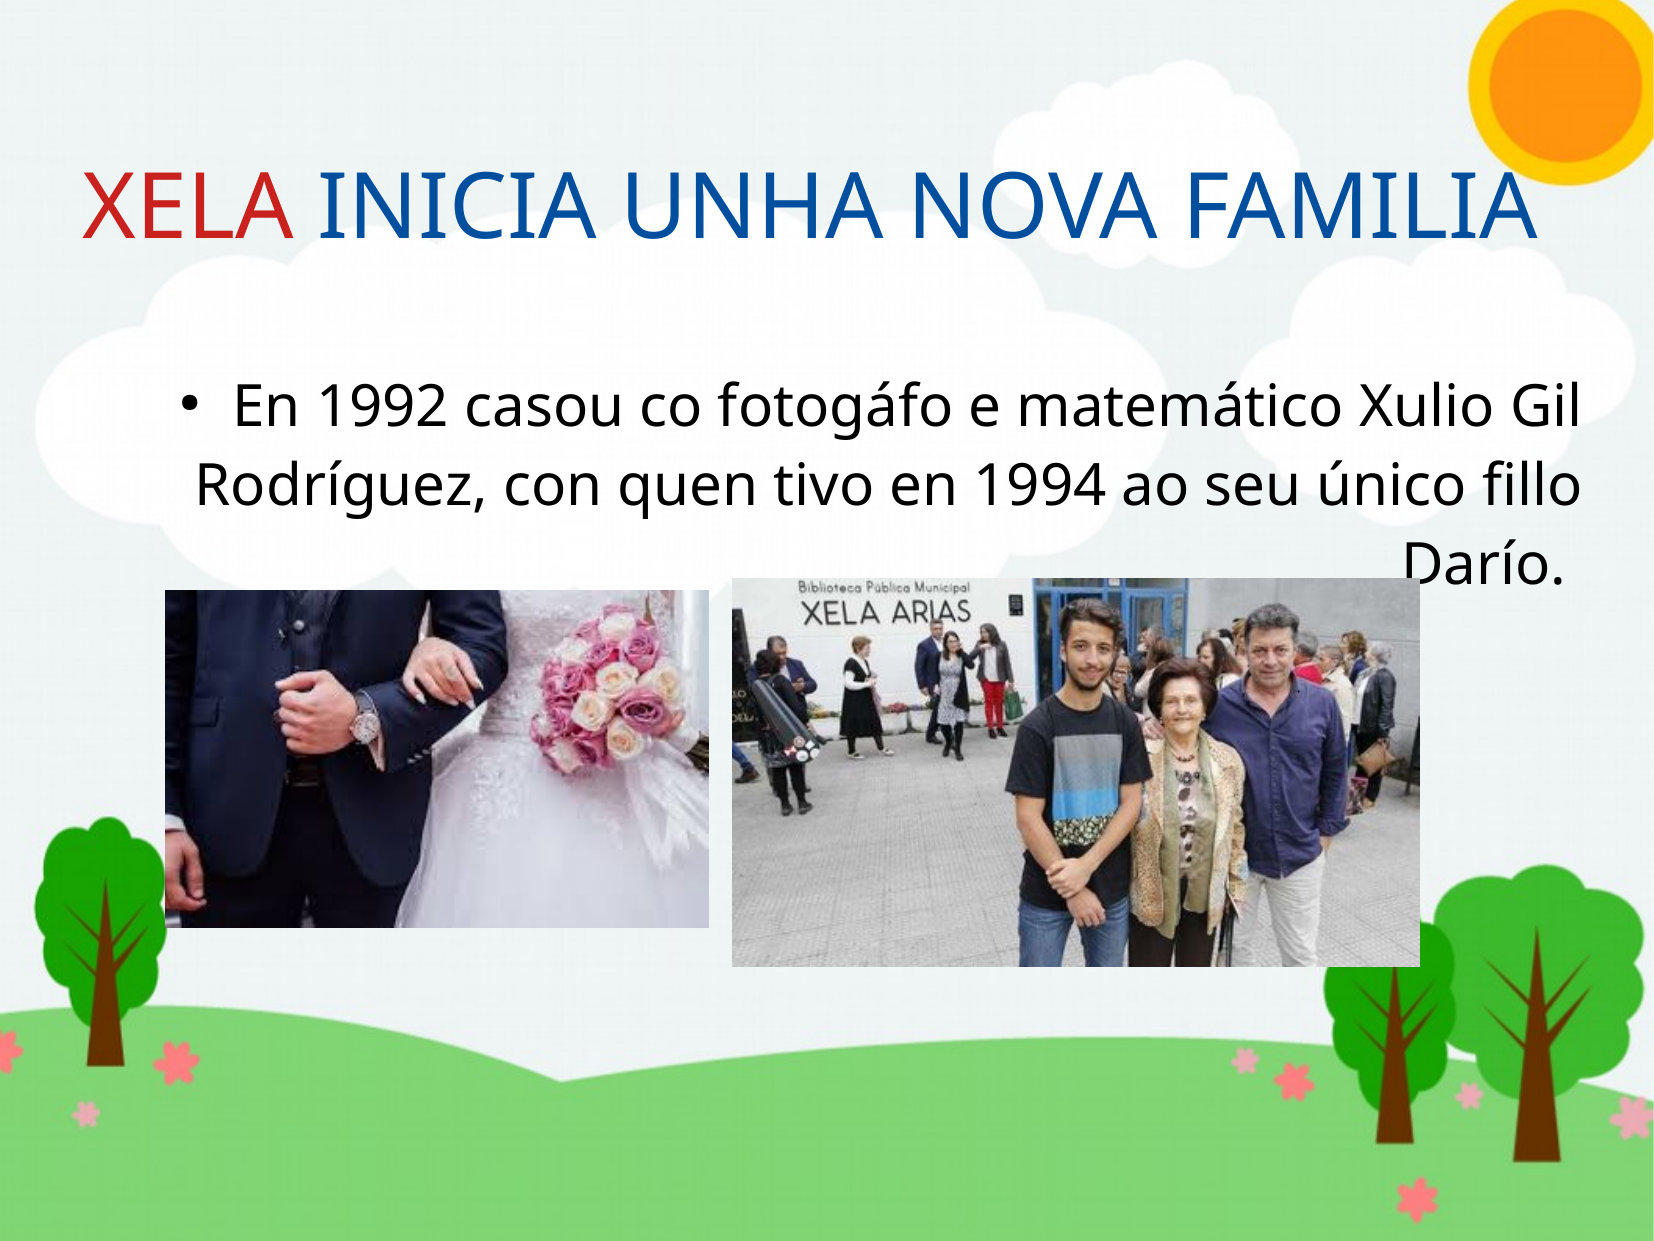

# XELA INICIA UNHA NOVA FAMILIA
En 1992 casou co fotogáfo e matemático Xulio Gil Rodríguez, con quen tivo en 1994 ao seu único fillo Darío.